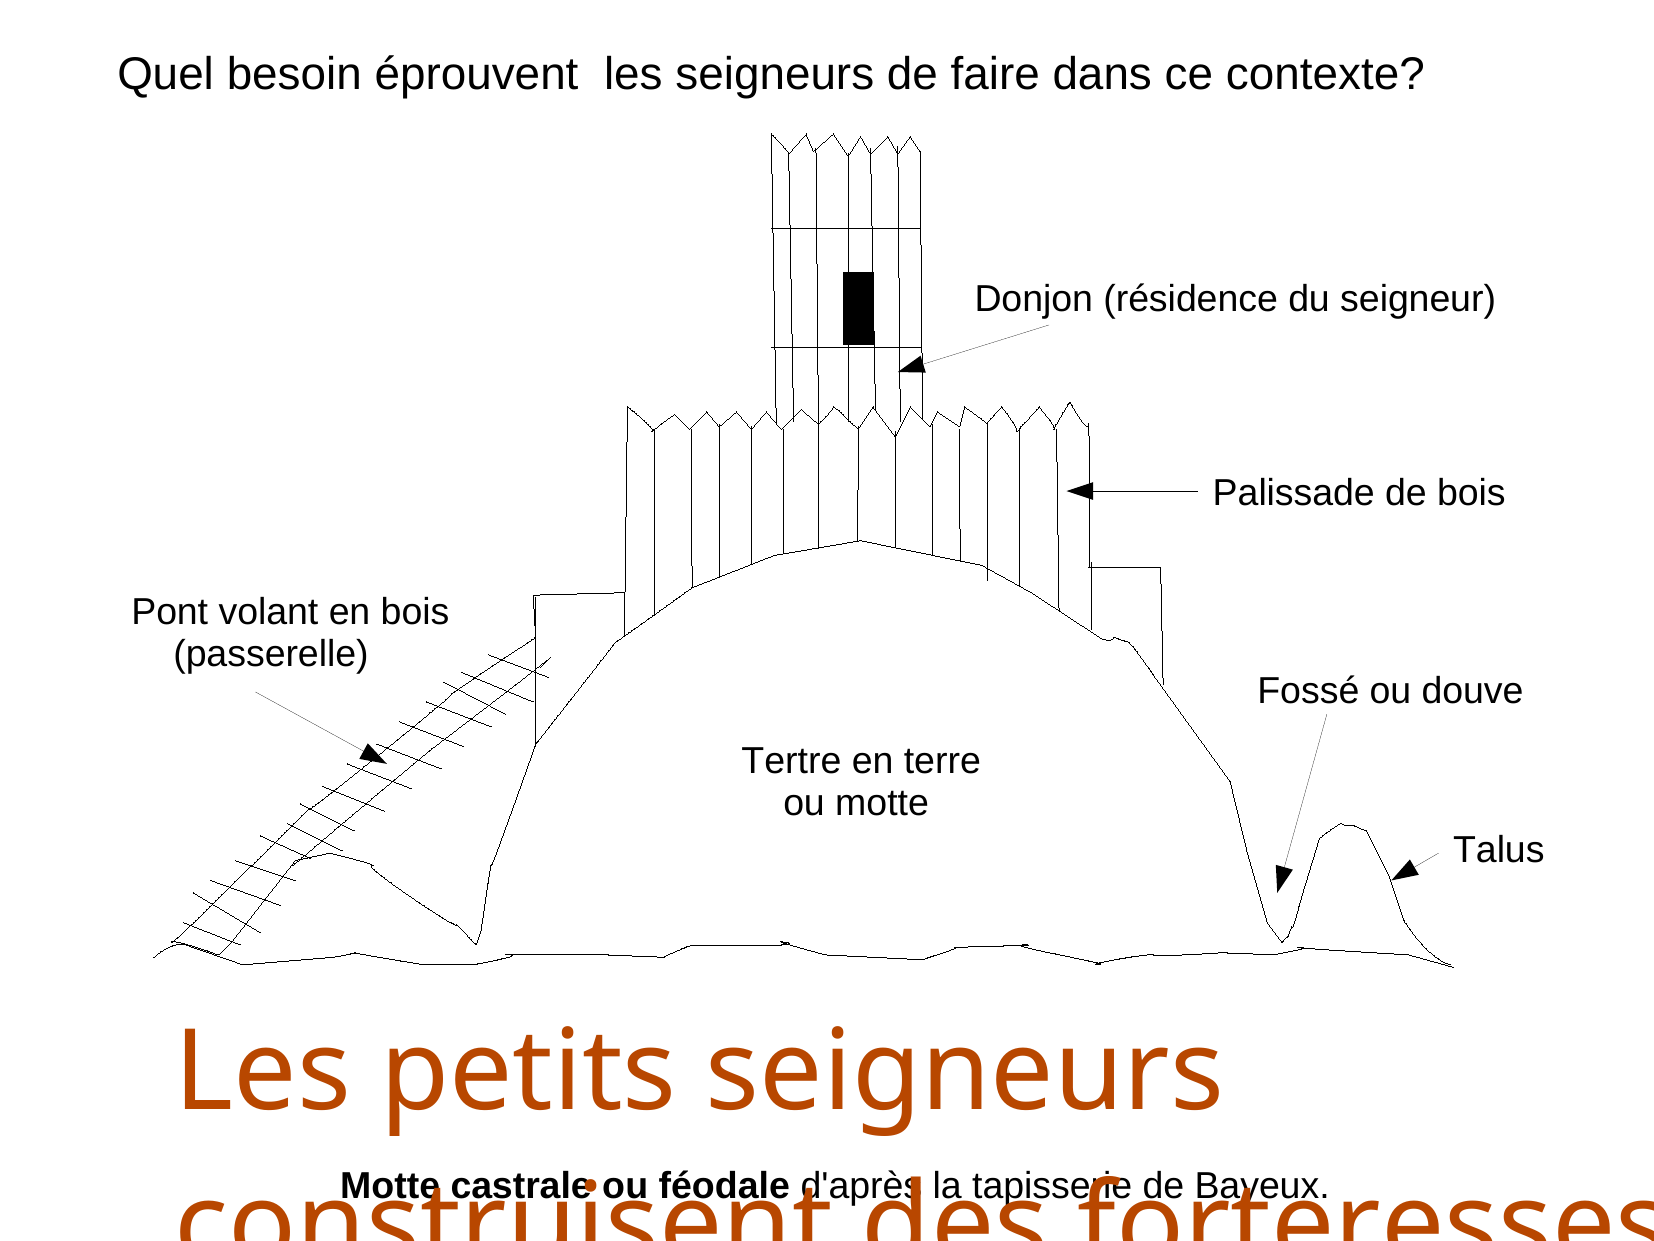

Quel besoin éprouvent les seigneurs de faire dans ce contexte?
Donjon (résidence du seigneur)
Palissade de bois
Pont volant en bois
 (passerelle)
Fossé ou douve
Tertre en terre
 ou motte
Talus
Les petits seigneurs construisent des forteresses
Motte castrale ou féodale d'après la tapisserie de Bayeux.